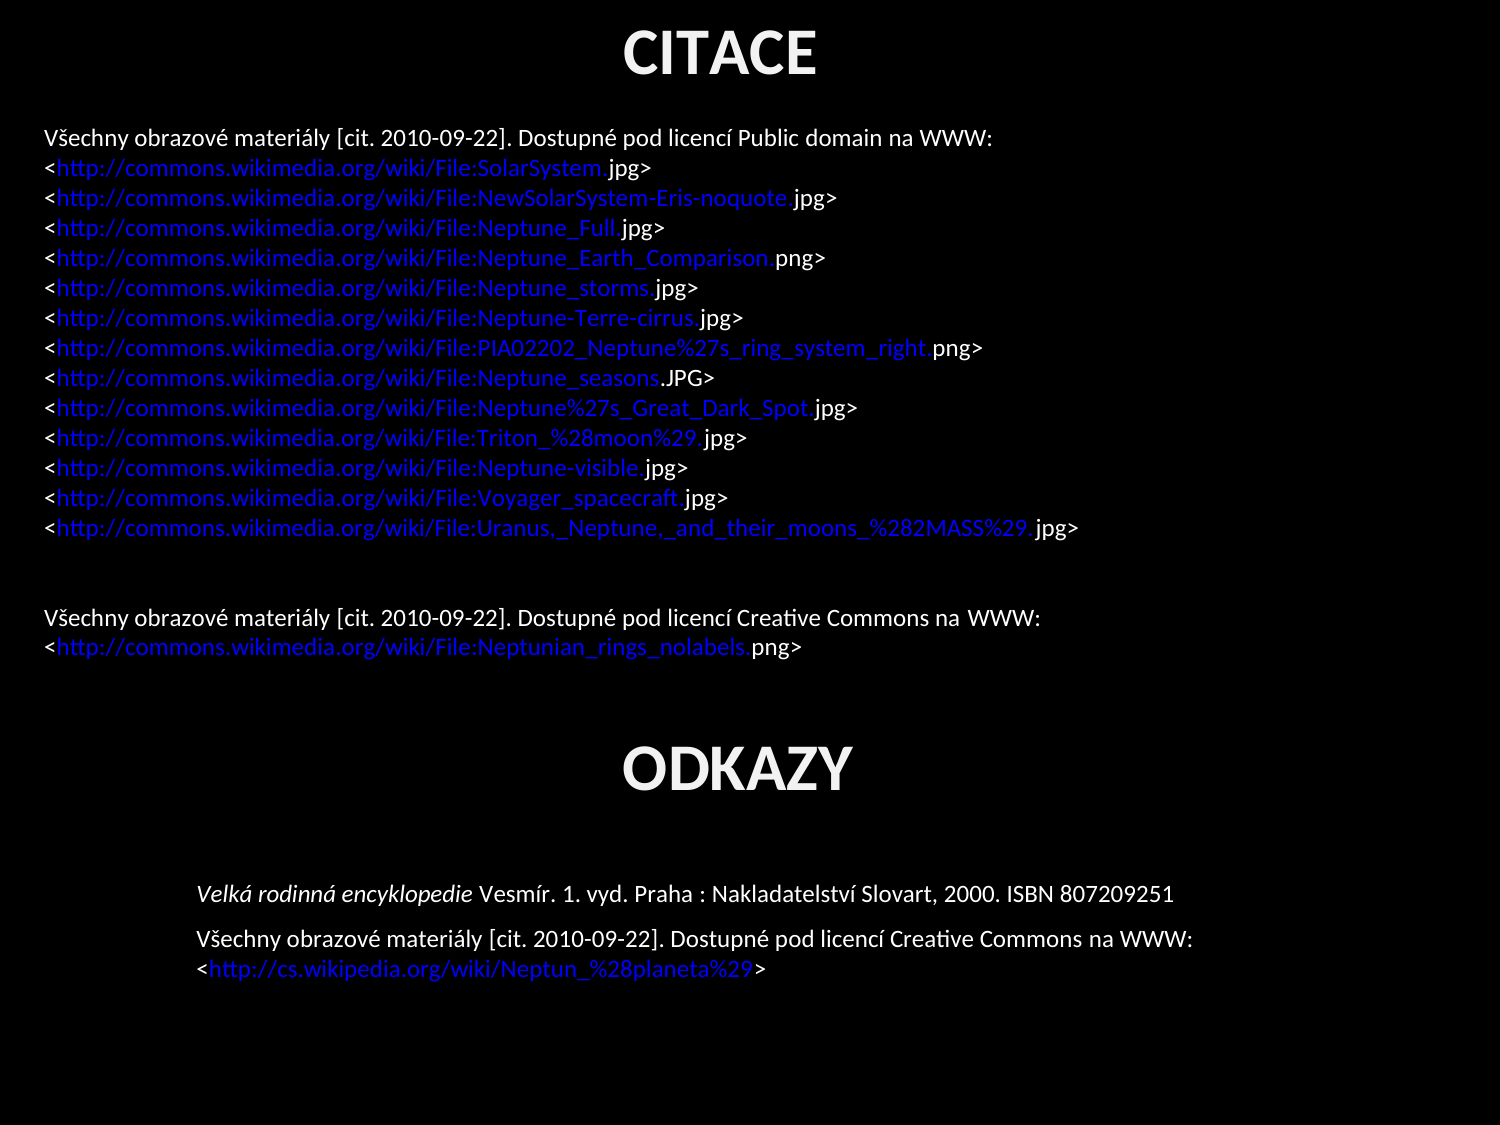

CITACE
Všechny obrazové materiály [cit. 2010-09-22]. Dostupné pod licencí Public domain na WWW:
<http://commons.wikimedia.org/wiki/File:SolarSystem.jpg>
<http://commons.wikimedia.org/wiki/File:NewSolarSystem-Eris-noquote.jpg>
<http://commons.wikimedia.org/wiki/File:Neptune_Full.jpg>
<http://commons.wikimedia.org/wiki/File:Neptune_Earth_Comparison.png>
<http://commons.wikimedia.org/wiki/File:Neptune_storms.jpg>
<http://commons.wikimedia.org/wiki/File:Neptune-Terre-cirrus.jpg>
<http://commons.wikimedia.org/wiki/File:PIA02202_Neptune%27s_ring_system_right.png>
<http://commons.wikimedia.org/wiki/File:Neptune_seasons.JPG>
<http://commons.wikimedia.org/wiki/File:Neptune%27s_Great_Dark_Spot.jpg>
<http://commons.wikimedia.org/wiki/File:Triton_%28moon%29.jpg>
<http://commons.wikimedia.org/wiki/File:Neptune-visible.jpg>
<http://commons.wikimedia.org/wiki/File:Voyager_spacecraft.jpg>
<http://commons.wikimedia.org/wiki/File:Uranus,_Neptune,_and_their_moons_%282MASS%29.jpg>
Všechny obrazové materiály [cit. 2010-09-22]. Dostupné pod licencí Creative Commons na WWW:
<http://commons.wikimedia.org/wiki/File:Neptunian_rings_nolabels.png>
ODKAZY
Velká rodinná encyklopedie Vesmír. 1. vyd. Praha : Nakladatelství Slovart, 2000. ISBN 807209251
Všechny obrazové materiály [cit. 2010-09-22]. Dostupné pod licencí Creative Commons na WWW:
<http://cs.wikipedia.org/wiki/Neptun_%28planeta%29>